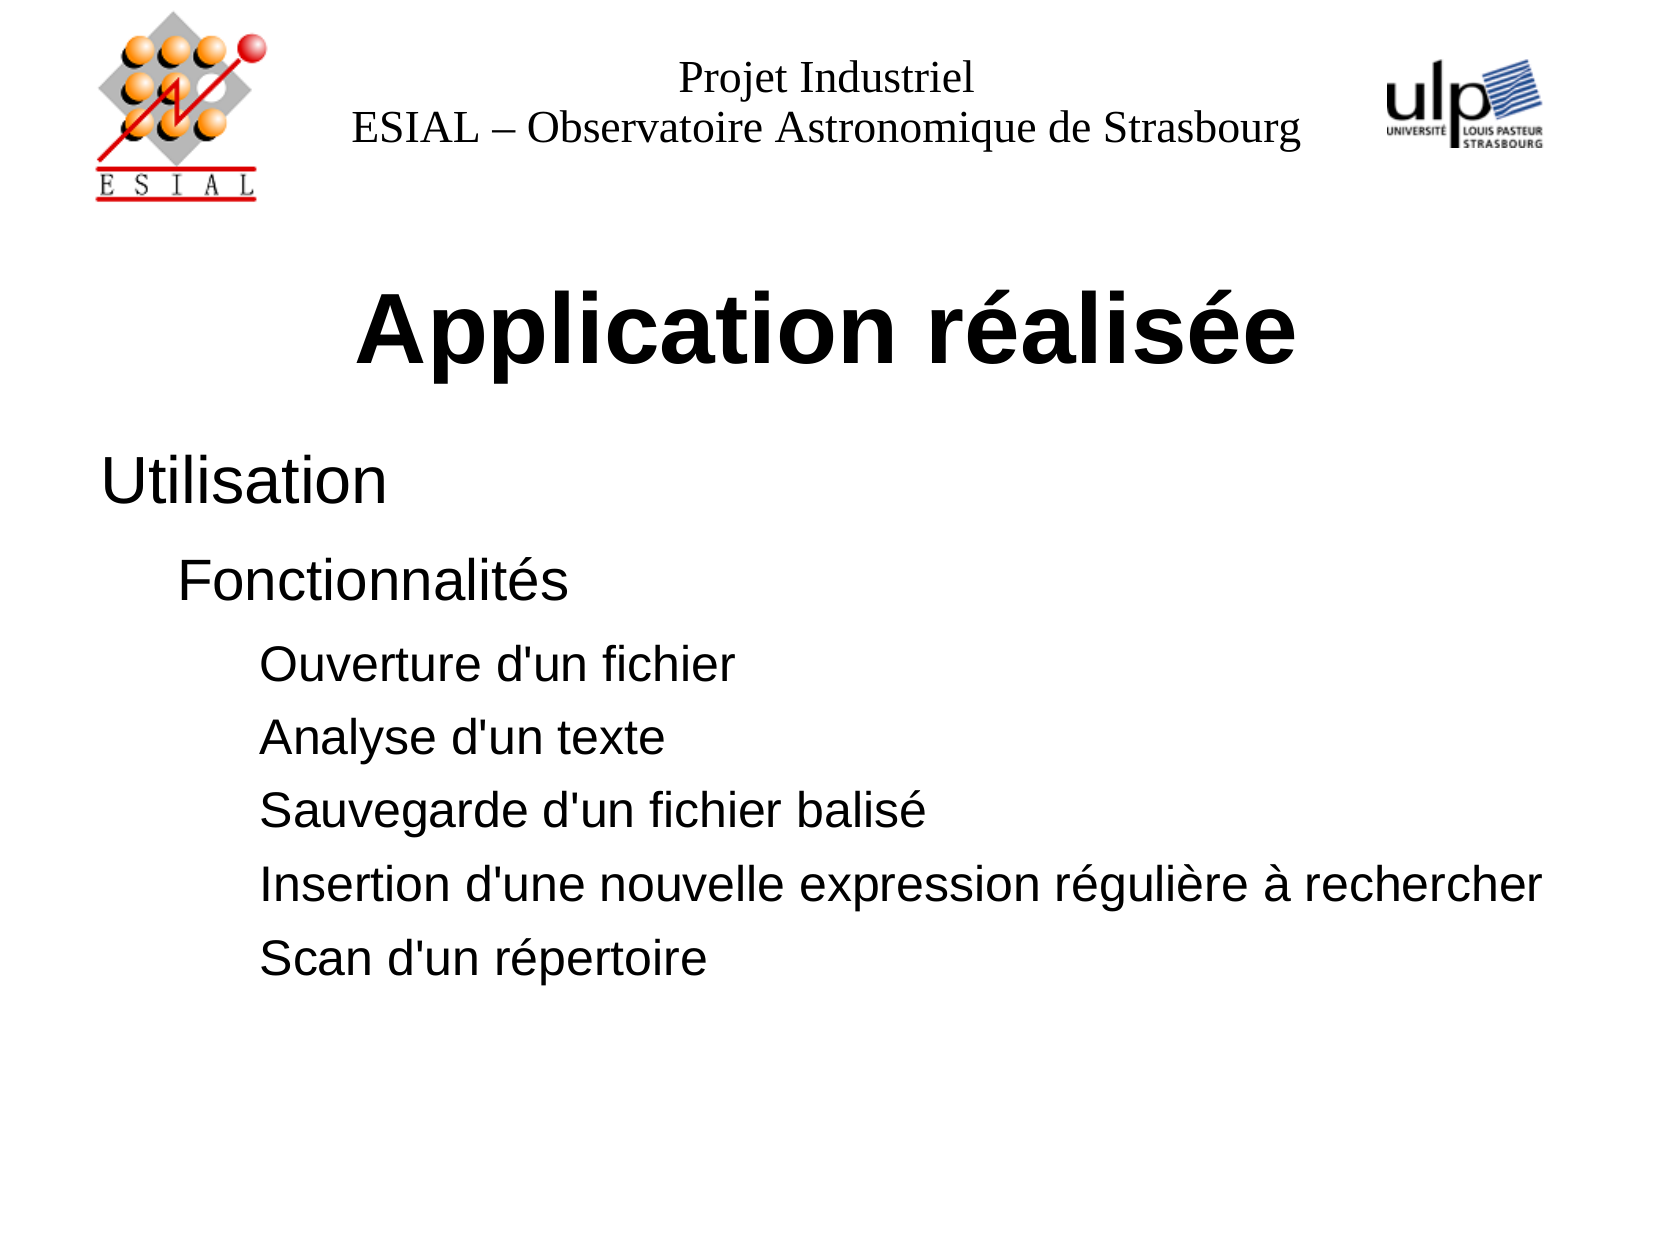

# Projet Industriel ESIAL – Observatoire Astronomique de Strasbourg
Application réalisée
Utilisation
Fonctionnalités
Ouverture d'un fichier
Analyse d'un texte
Sauvegarde d'un fichier balisé
Insertion d'une nouvelle expression régulière à rechercher
Scan d'un répertoire